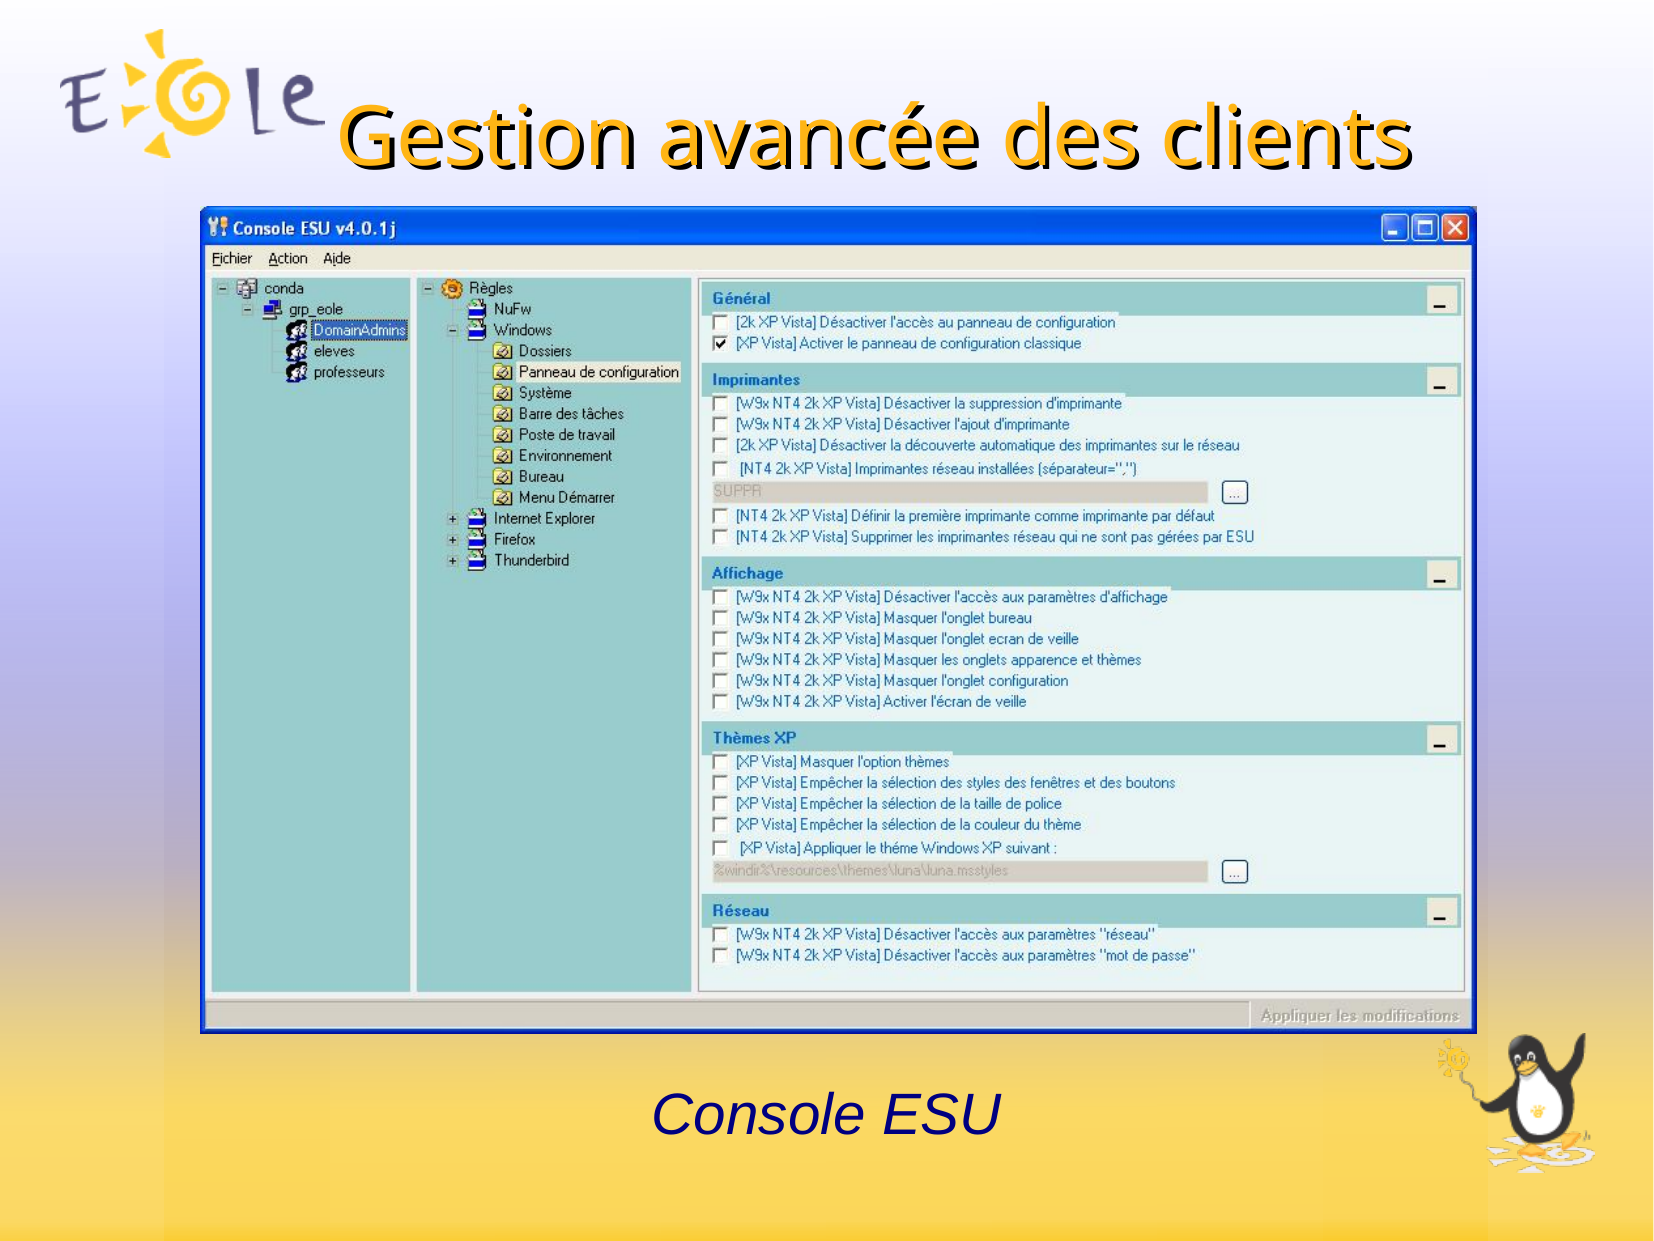

# Gestion avancée des clients
Console ESU